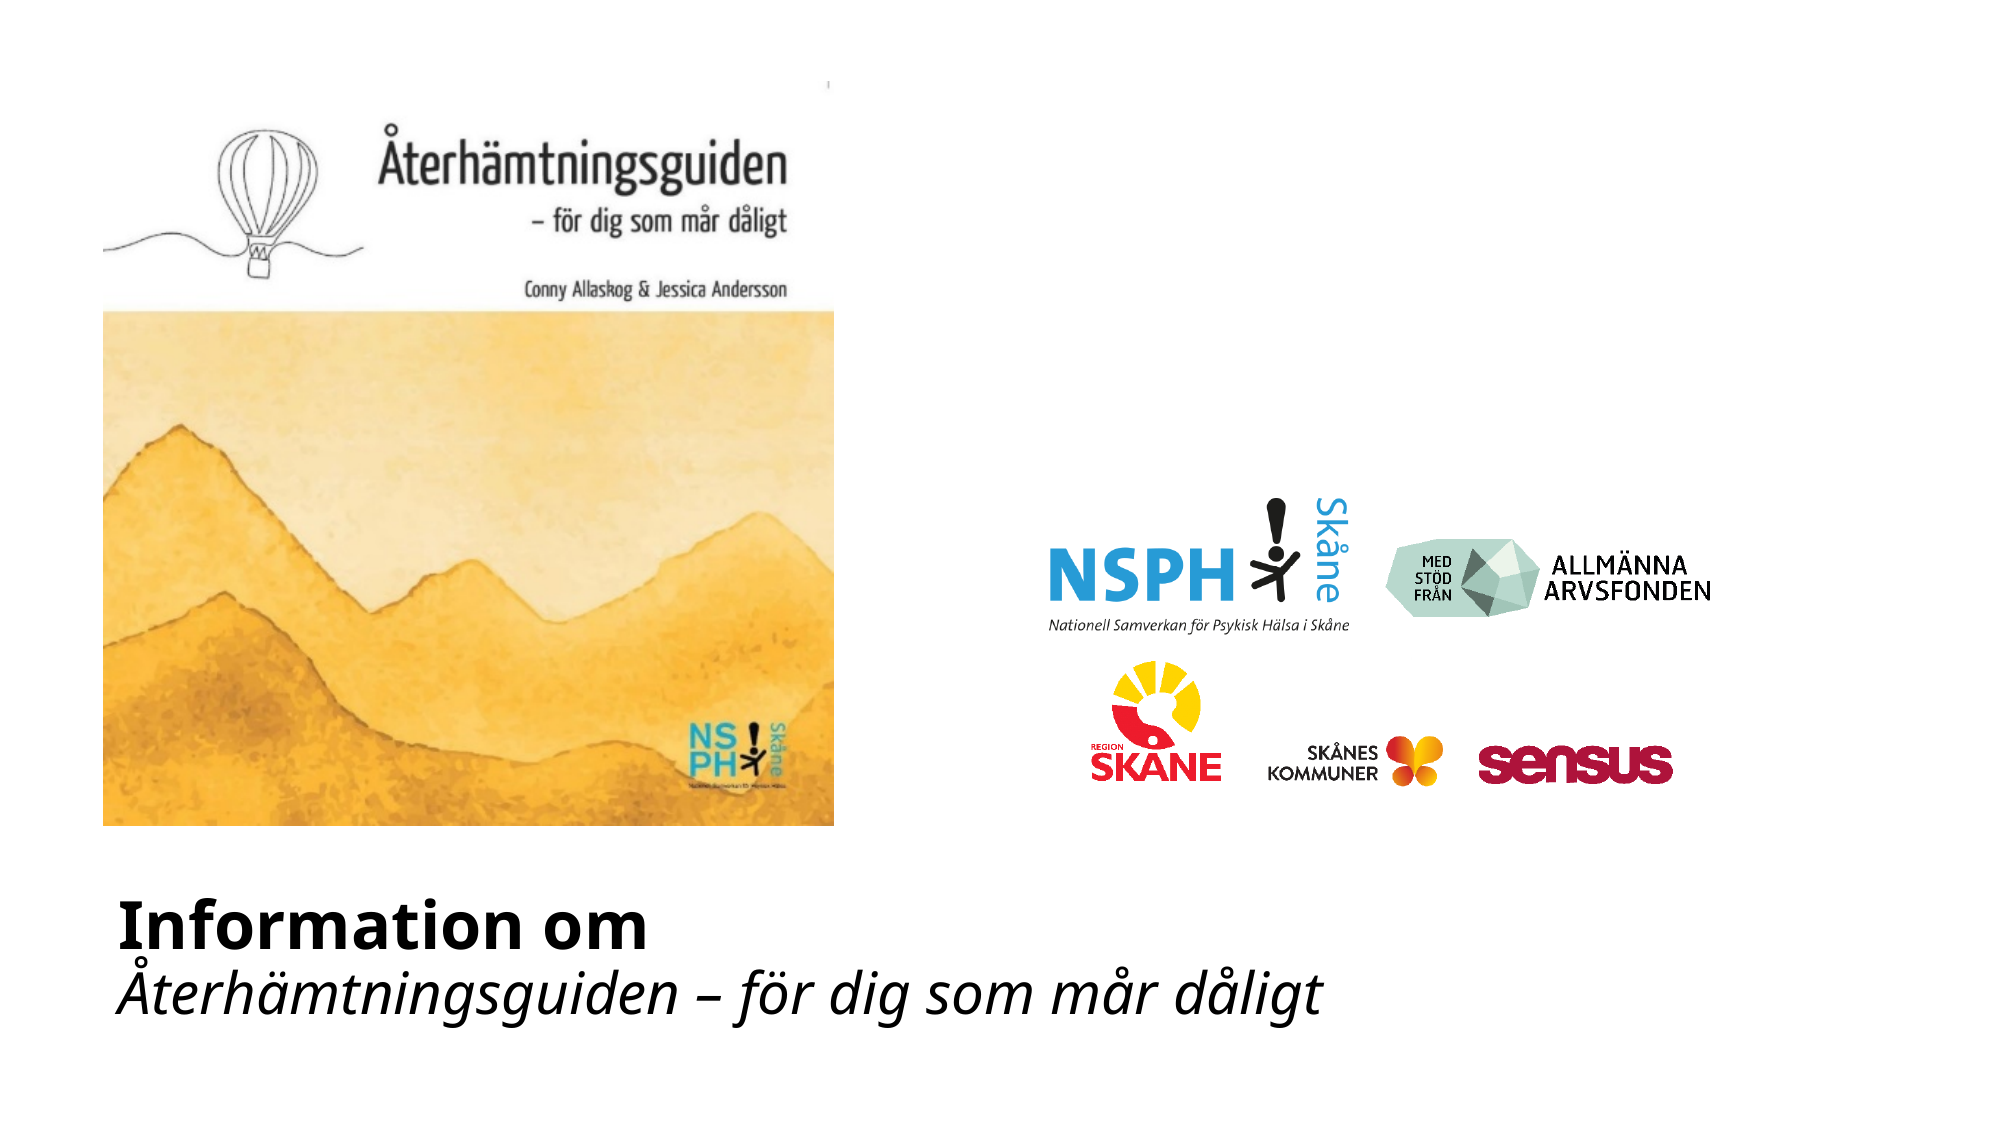

# Information om Återhämtningsguiden – för dig som mår dåligt